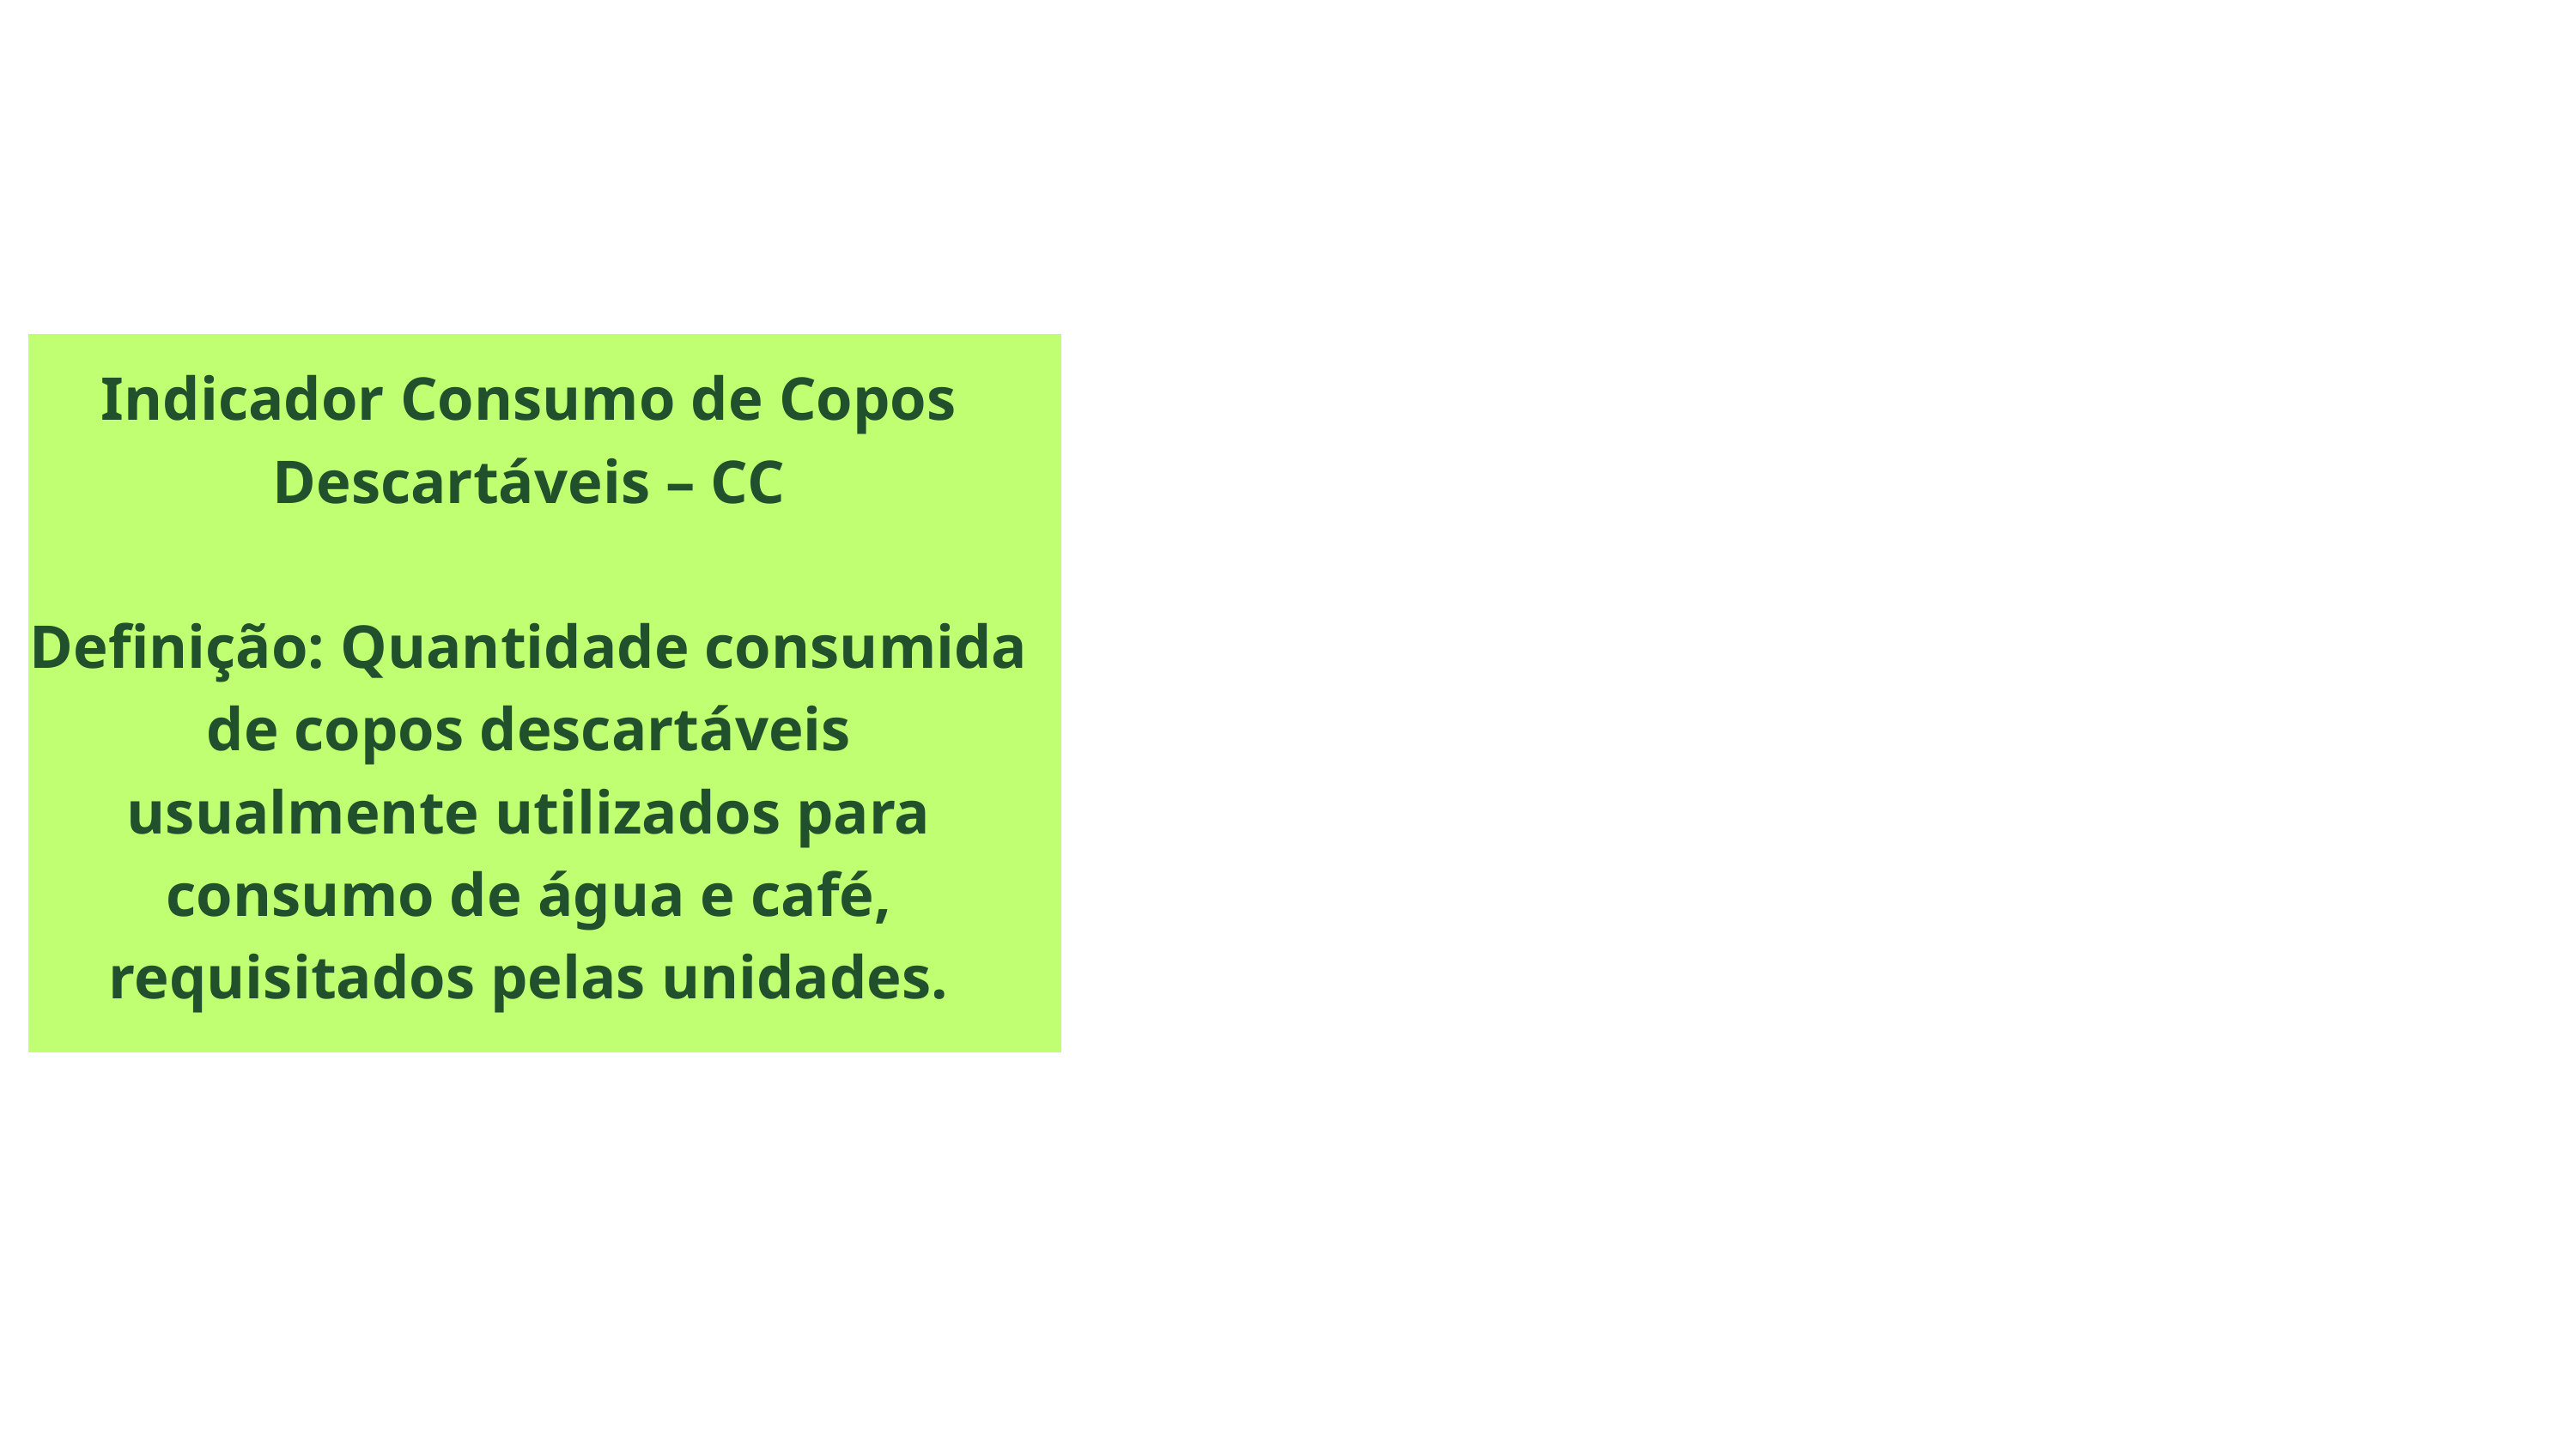

Fórmula: Consumo Total de Copo Descartável = Consumo de Copo Descartável para Água + Consumo de Copo Descartável para Café
Polaridade: Quanto menor o valor, melhor o desempenho.
Periodicidade: Mensal
Metodologia: Análise de Desempenho Anual
Unidade responsável pelas metas: Coordenadoria de Material e Logística
Indicador Consumo de Copos Descartáveis – CC
Definição: Quantidade consumida de copos descartáveis usualmente utilizados para consumo de água e café, requisitados pelas unidades.